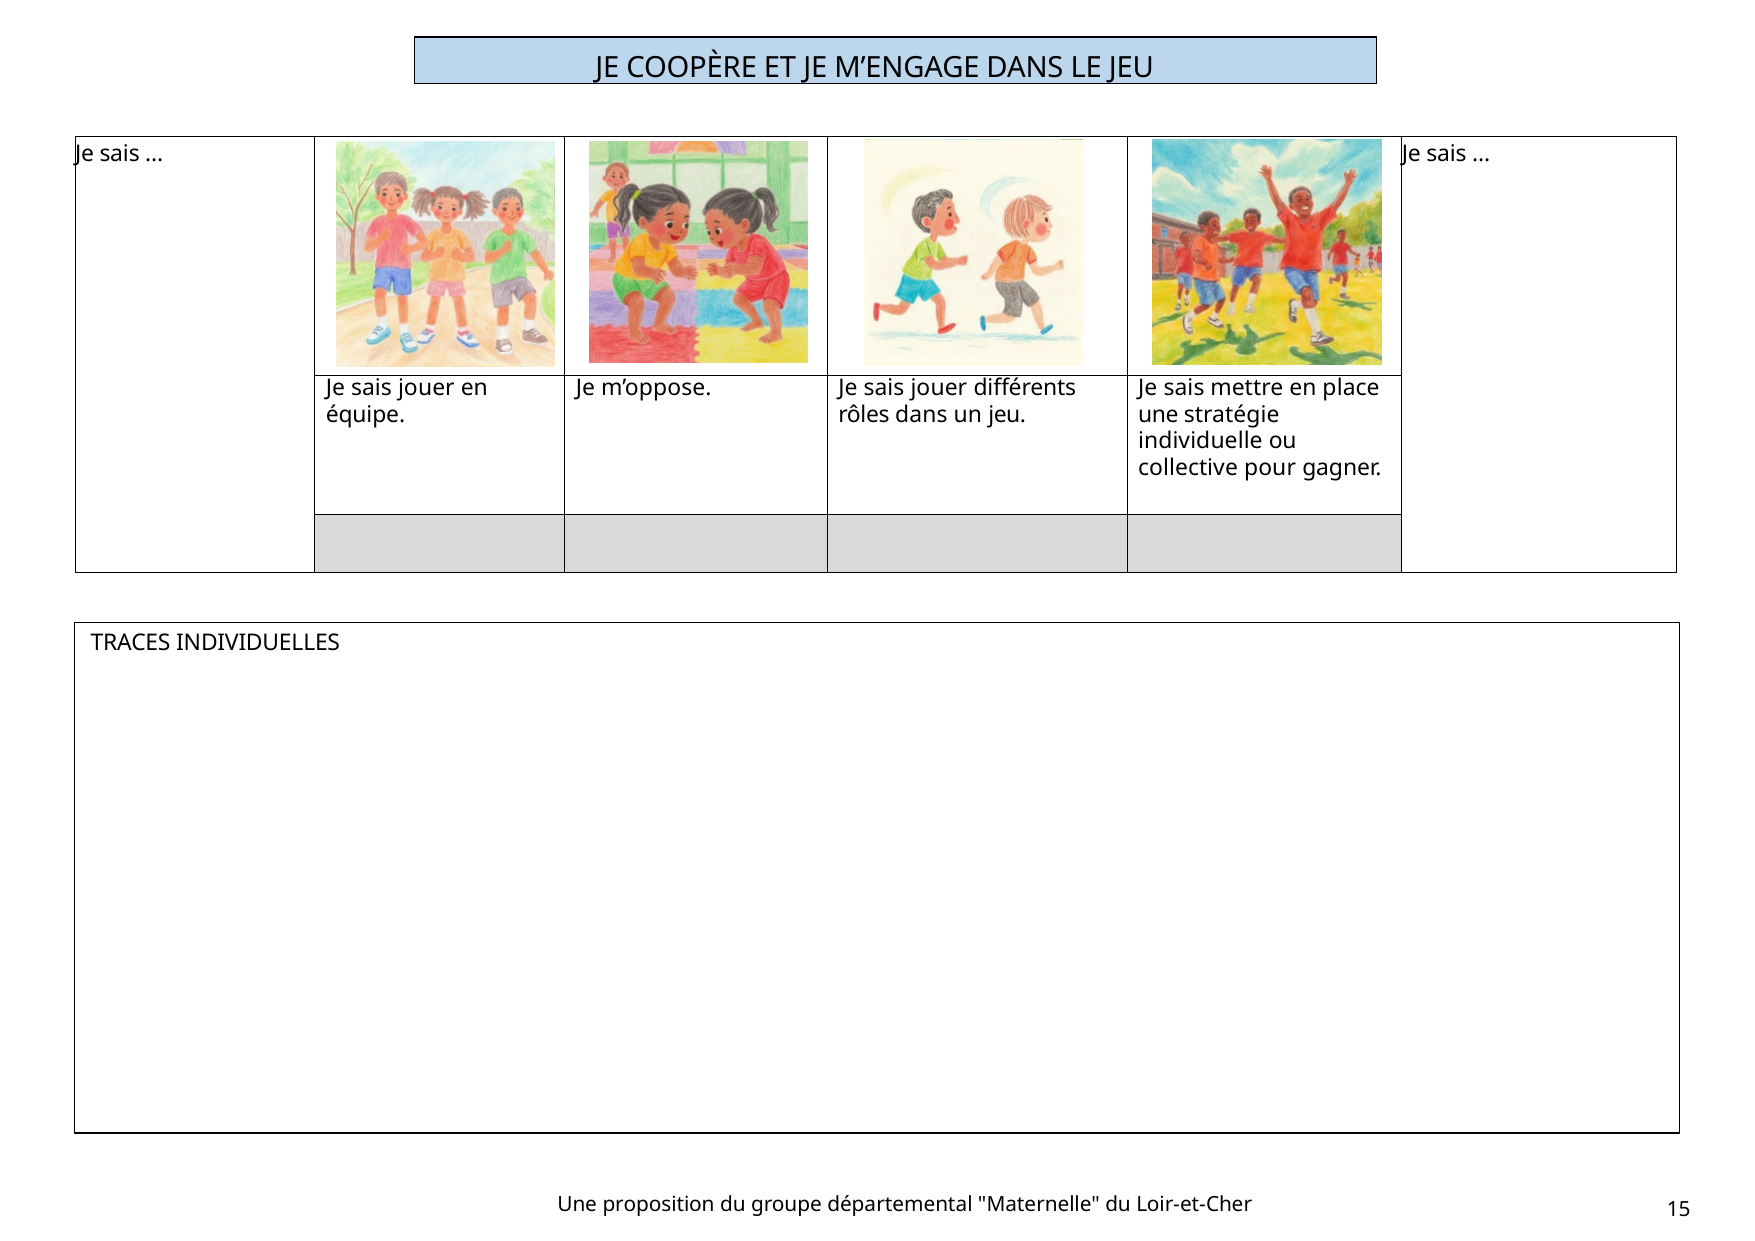

JE COOPÈRE ET JE M’ENGAGE DANS LE JEU
| Je sais … | | | | | Je sais … |
| --- | --- | --- | --- | --- | --- |
| | Je sais jouer en équipe. | Je m’oppose. | Je sais jouer différents rôles dans un jeu. | Je sais mettre en place une stratégie individuelle ou collective pour gagner. | |
| | | | | | |
TRACES INDIVIDUELLES
Une proposition du groupe départemental "Maternelle" du Loir-et-Cher
15